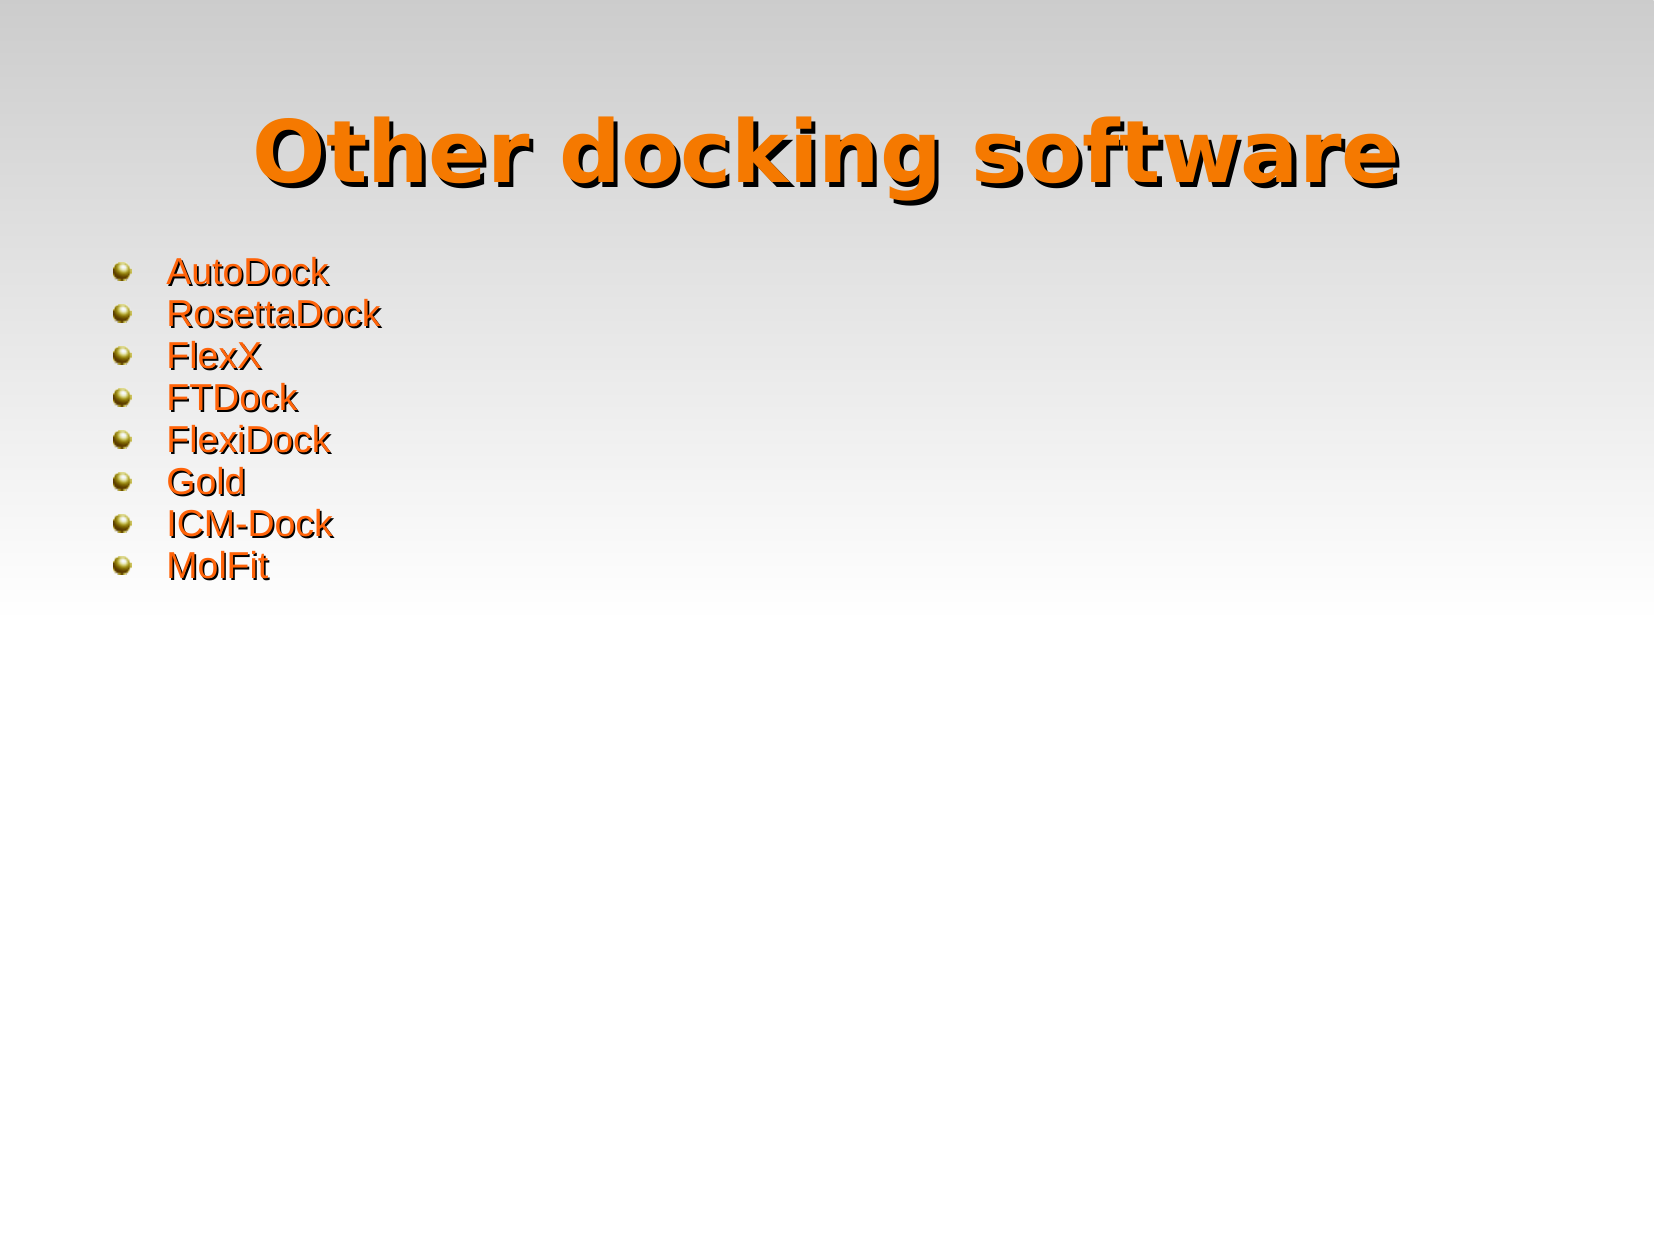

# Other docking software
AutoDock
RosettaDock
FlexX
FTDock
FlexiDock
Gold
ICM-Dock
MolFit